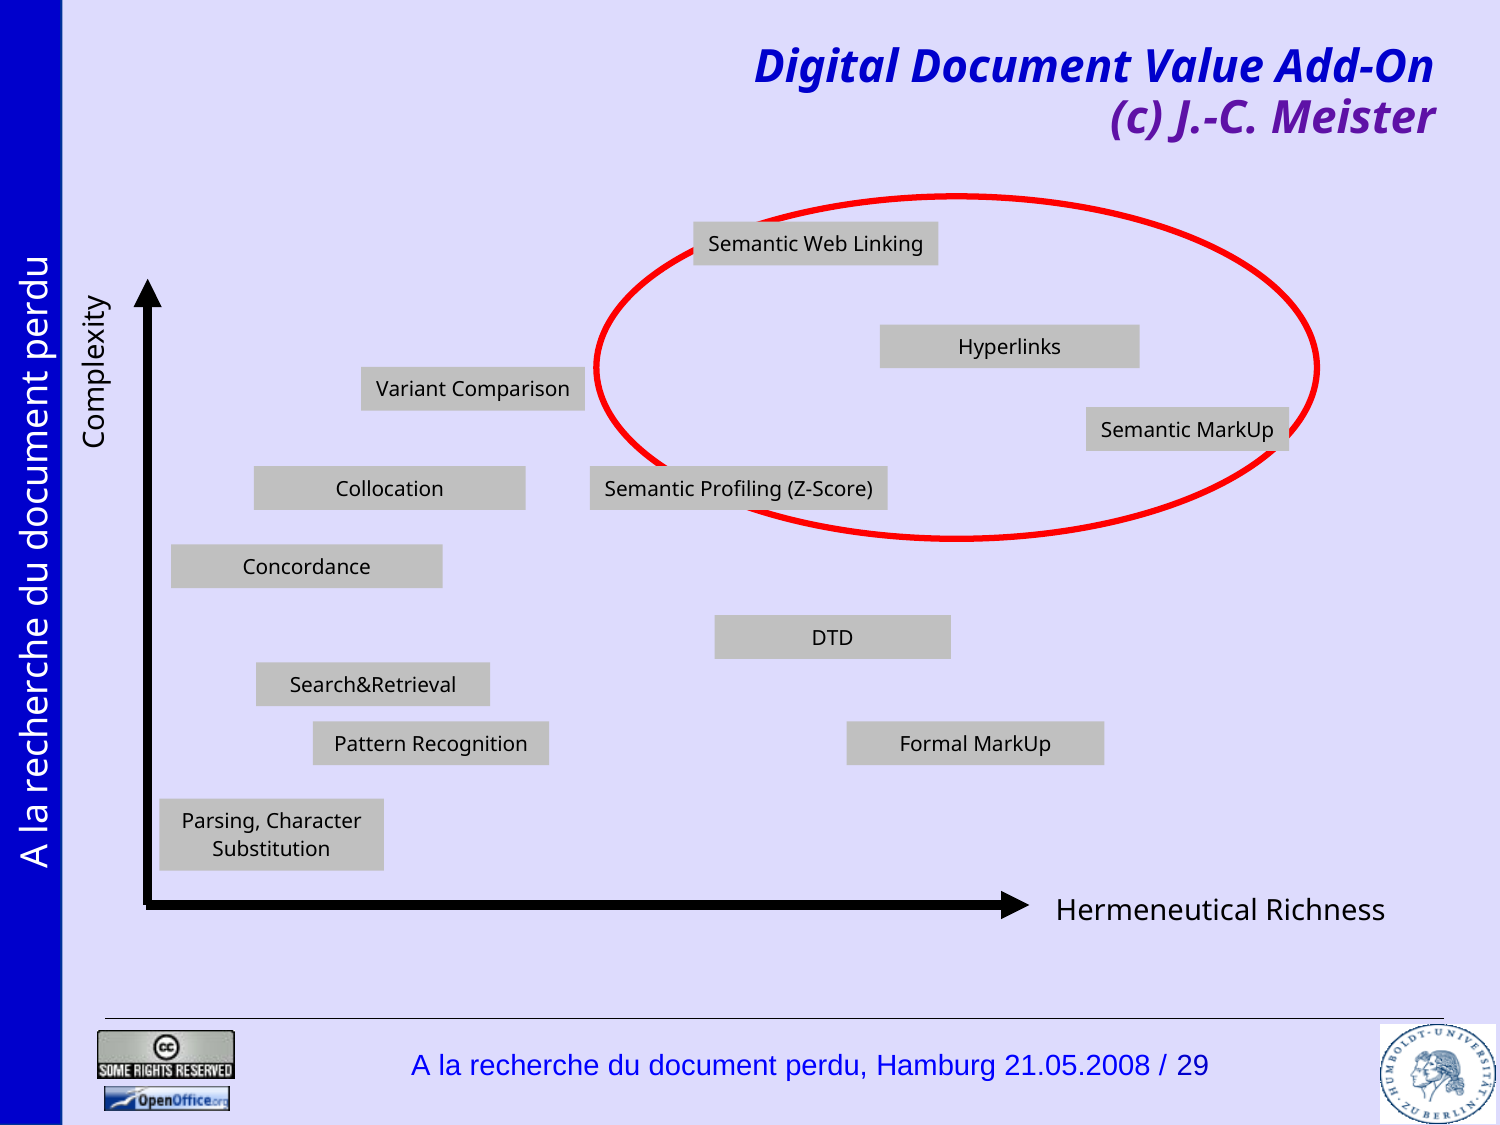

# Digital Document Value Add-On (c) J.-C. Meister
Complexity
Semantic Web Linking
Hyperlinks
Variant Comparison
Semantic MarkUp
Collocation
Semantic Profiling (Z-Score)
Concordance
DTD
Search&Retrieval
Pattern Recognition
Formal MarkUp
Parsing, Character Substitution
Hermeneutical Richness